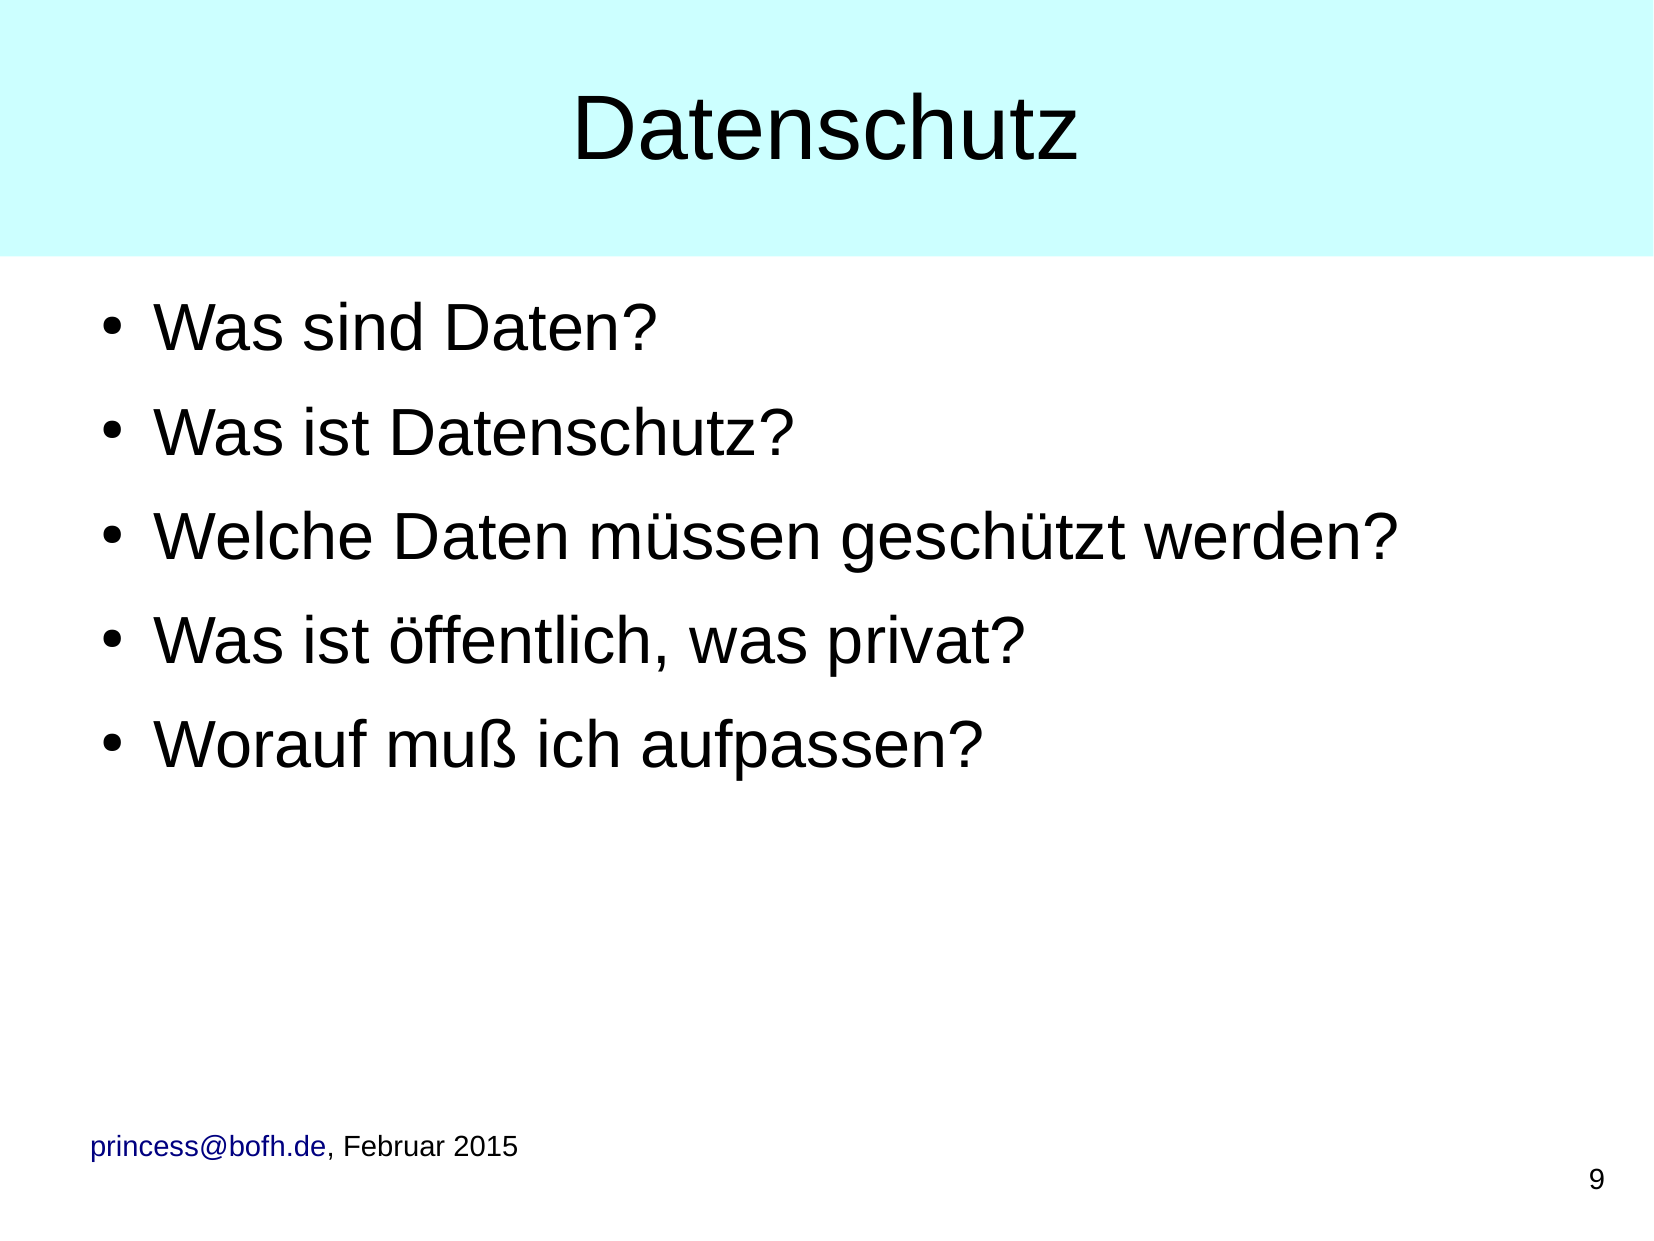

# Datenschutz
Was sind Daten?
Was ist Datenschutz?
Welche Daten müssen geschützt werden?
Was ist öffentlich, was privat?
Worauf muß ich aufpassen?
Andi @ Furtwangen 2015